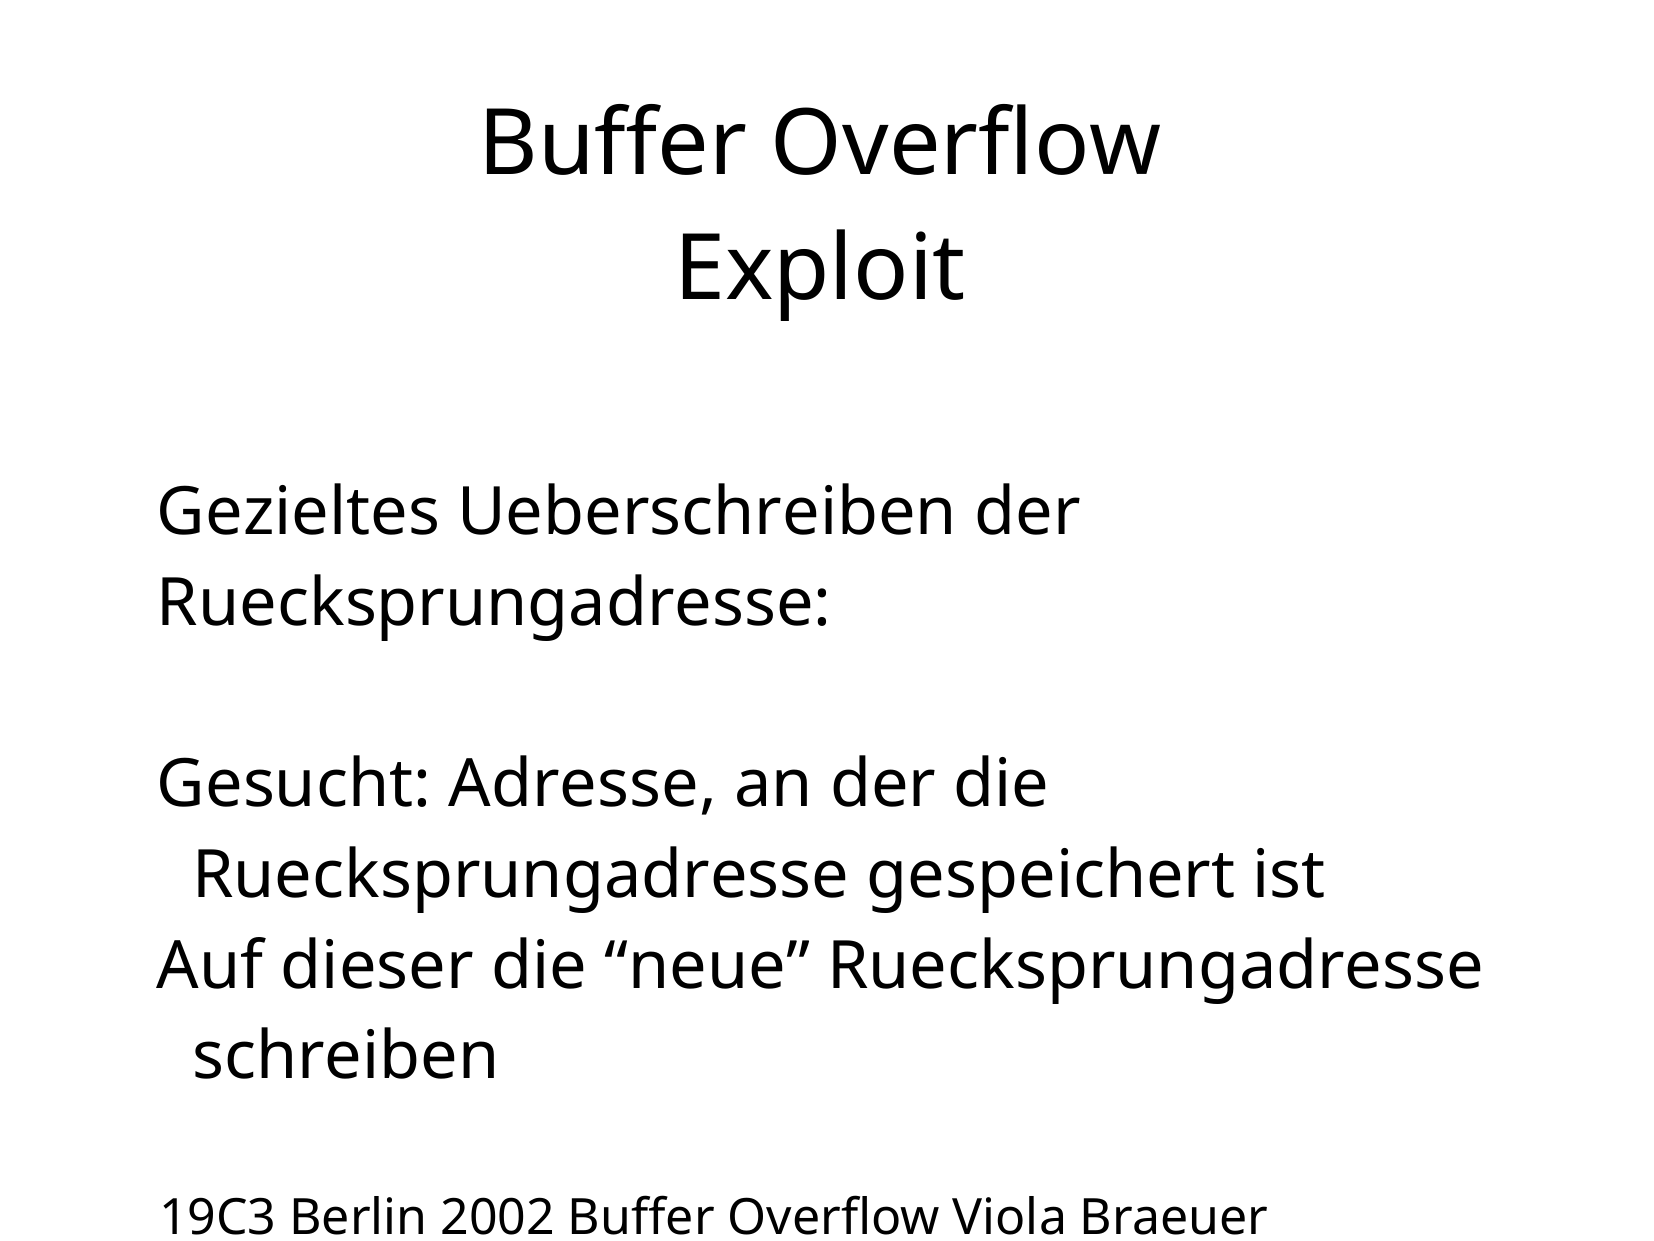

Buffer Overflow
Exploit
Gezieltes Ueberschreiben der
Ruecksprungadresse:
Gesucht: Adresse, an der die Ruecksprungadresse gespeichert ist
Auf dieser die “neue” Ruecksprungadresse schreiben
19C3 Berlin 2002 Buffer Overflow Viola Braeuer